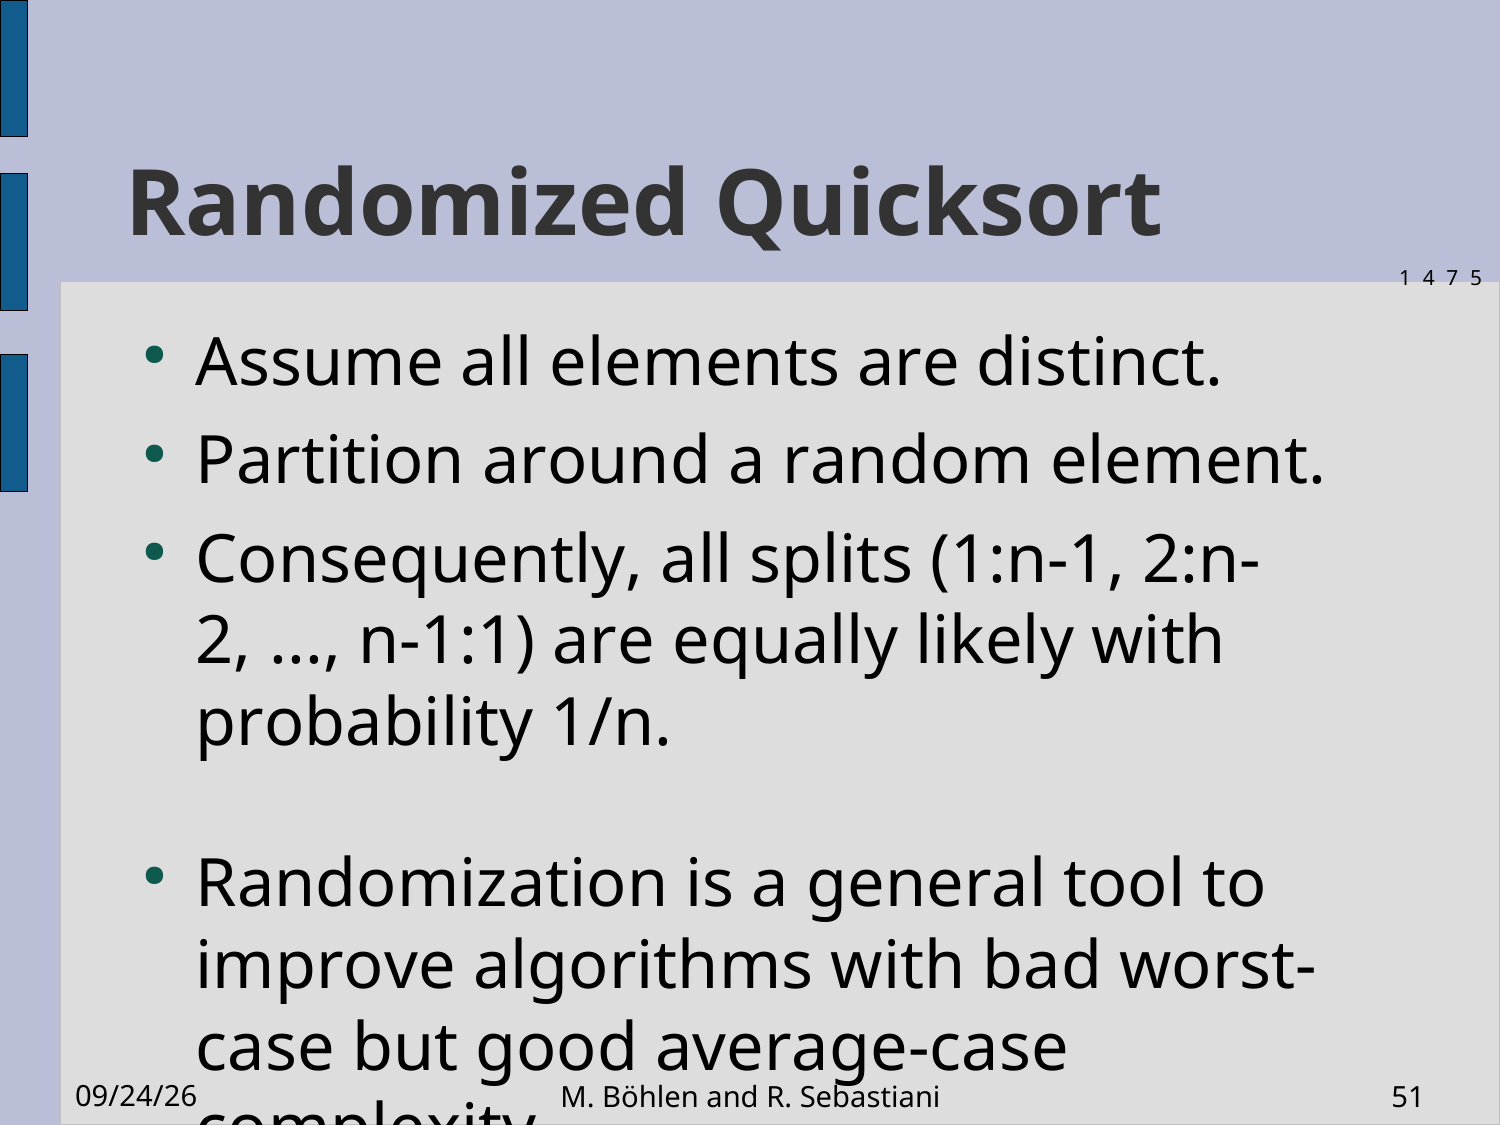

# Randomized Quicksort
1
4
7
5
Assume all elements are distinct.
Partition around a random element.
Consequently, all splits (1:n-1, 2:n-2, ..., n-1:1) are equally likely with probability 1/n.
Randomization is a general tool to improve algorithms with bad worst-case but good average-case complexity.
M. Böhlen and R. Sebastiani
51